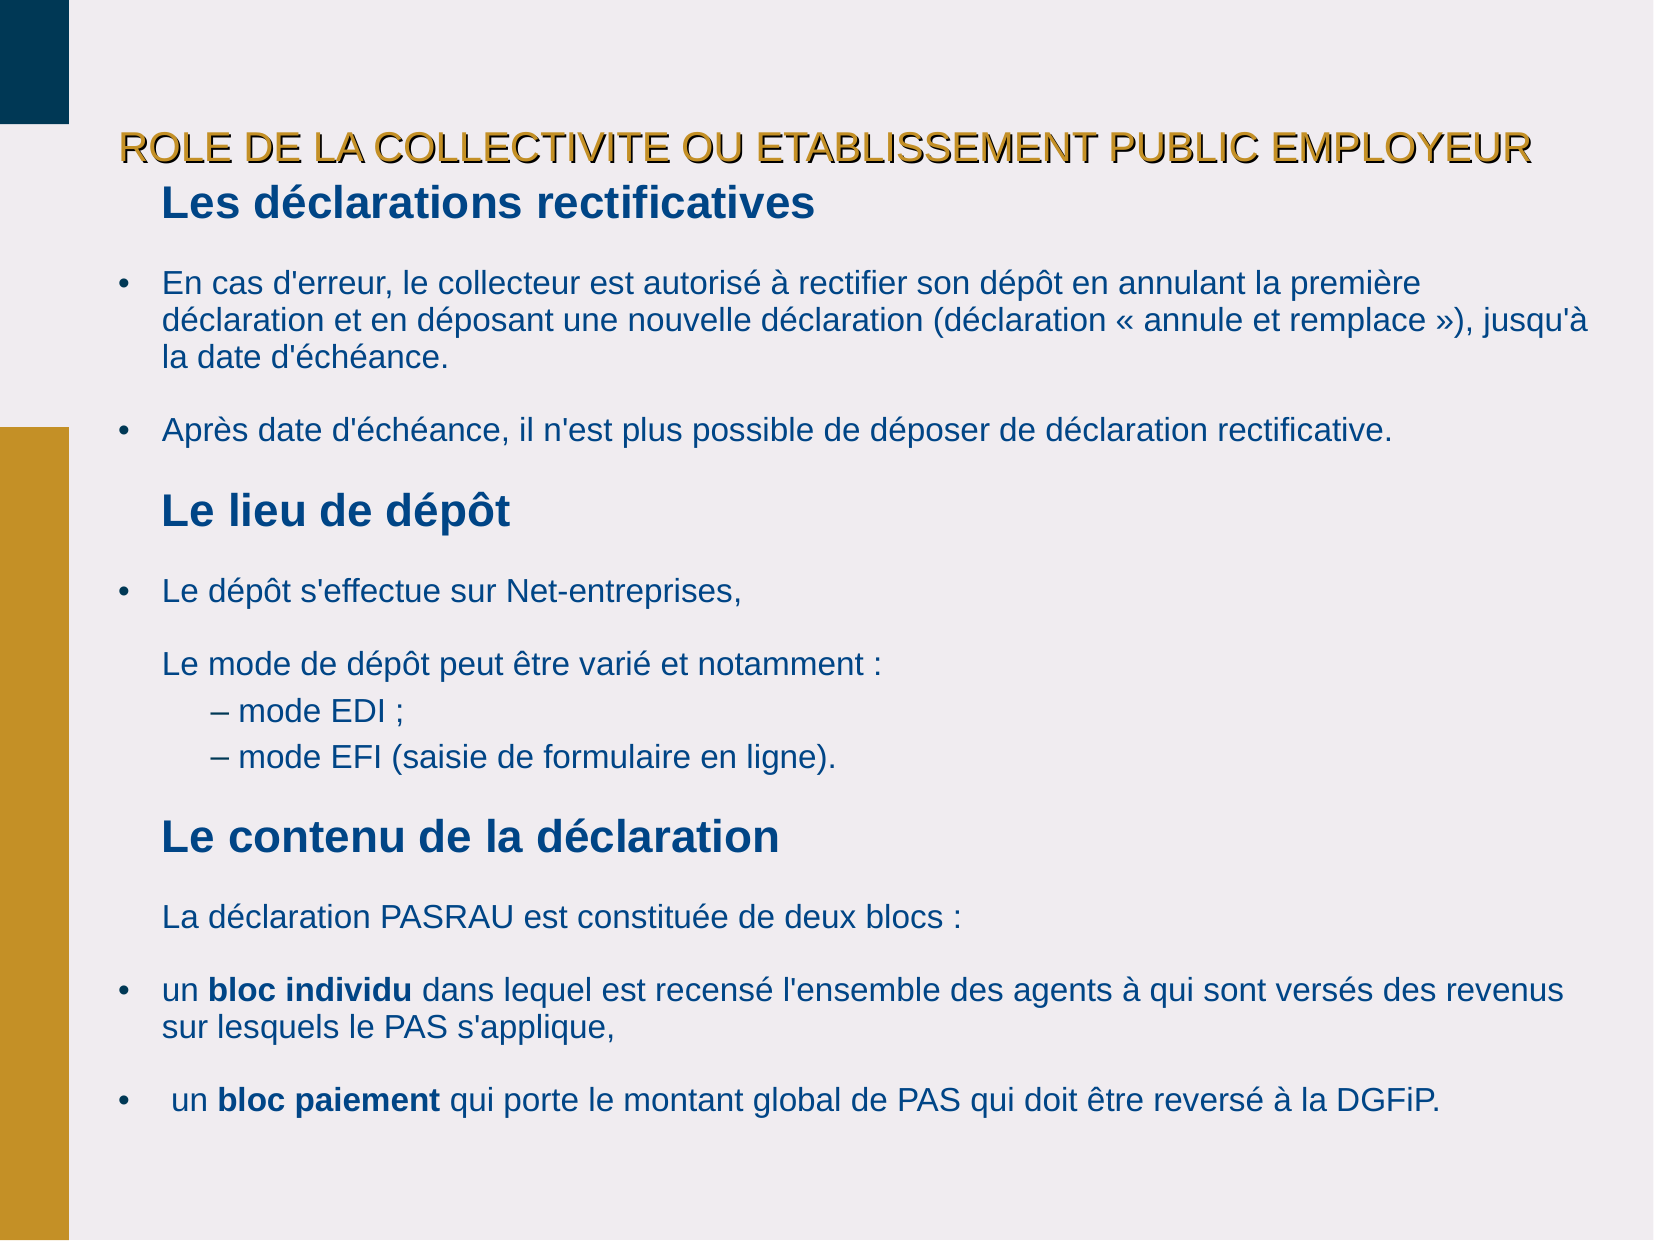

# ROLE DE LA COLLECTIVITE OU ETABLISSEMENT PUBLIC EMPLOYEUR
Les déclarations rectificatives
En cas d'erreur, le collecteur est autorisé à rectifier son dépôt en annulant la première déclaration et en déposant une nouvelle déclaration (déclaration « annule et remplace »), jusqu'à la date d'échéance.
Après date d'échéance, il n'est plus possible de déposer de déclaration rectificative.
Le lieu de dépôt
Le dépôt s'effectue sur Net-entreprises,
Le mode de dépôt peut être varié et notamment :
 mode EDI ;
 mode EFI (saisie de formulaire en ligne).
Le contenu de la déclaration
La déclaration PASRAU est constituée de deux blocs :
un bloc individu dans lequel est recensé l'ensemble des agents à qui sont versés des revenus sur lesquels le PAS s'applique,
 un bloc paiement qui porte le montant global de PAS qui doit être reversé à la DGFiP.